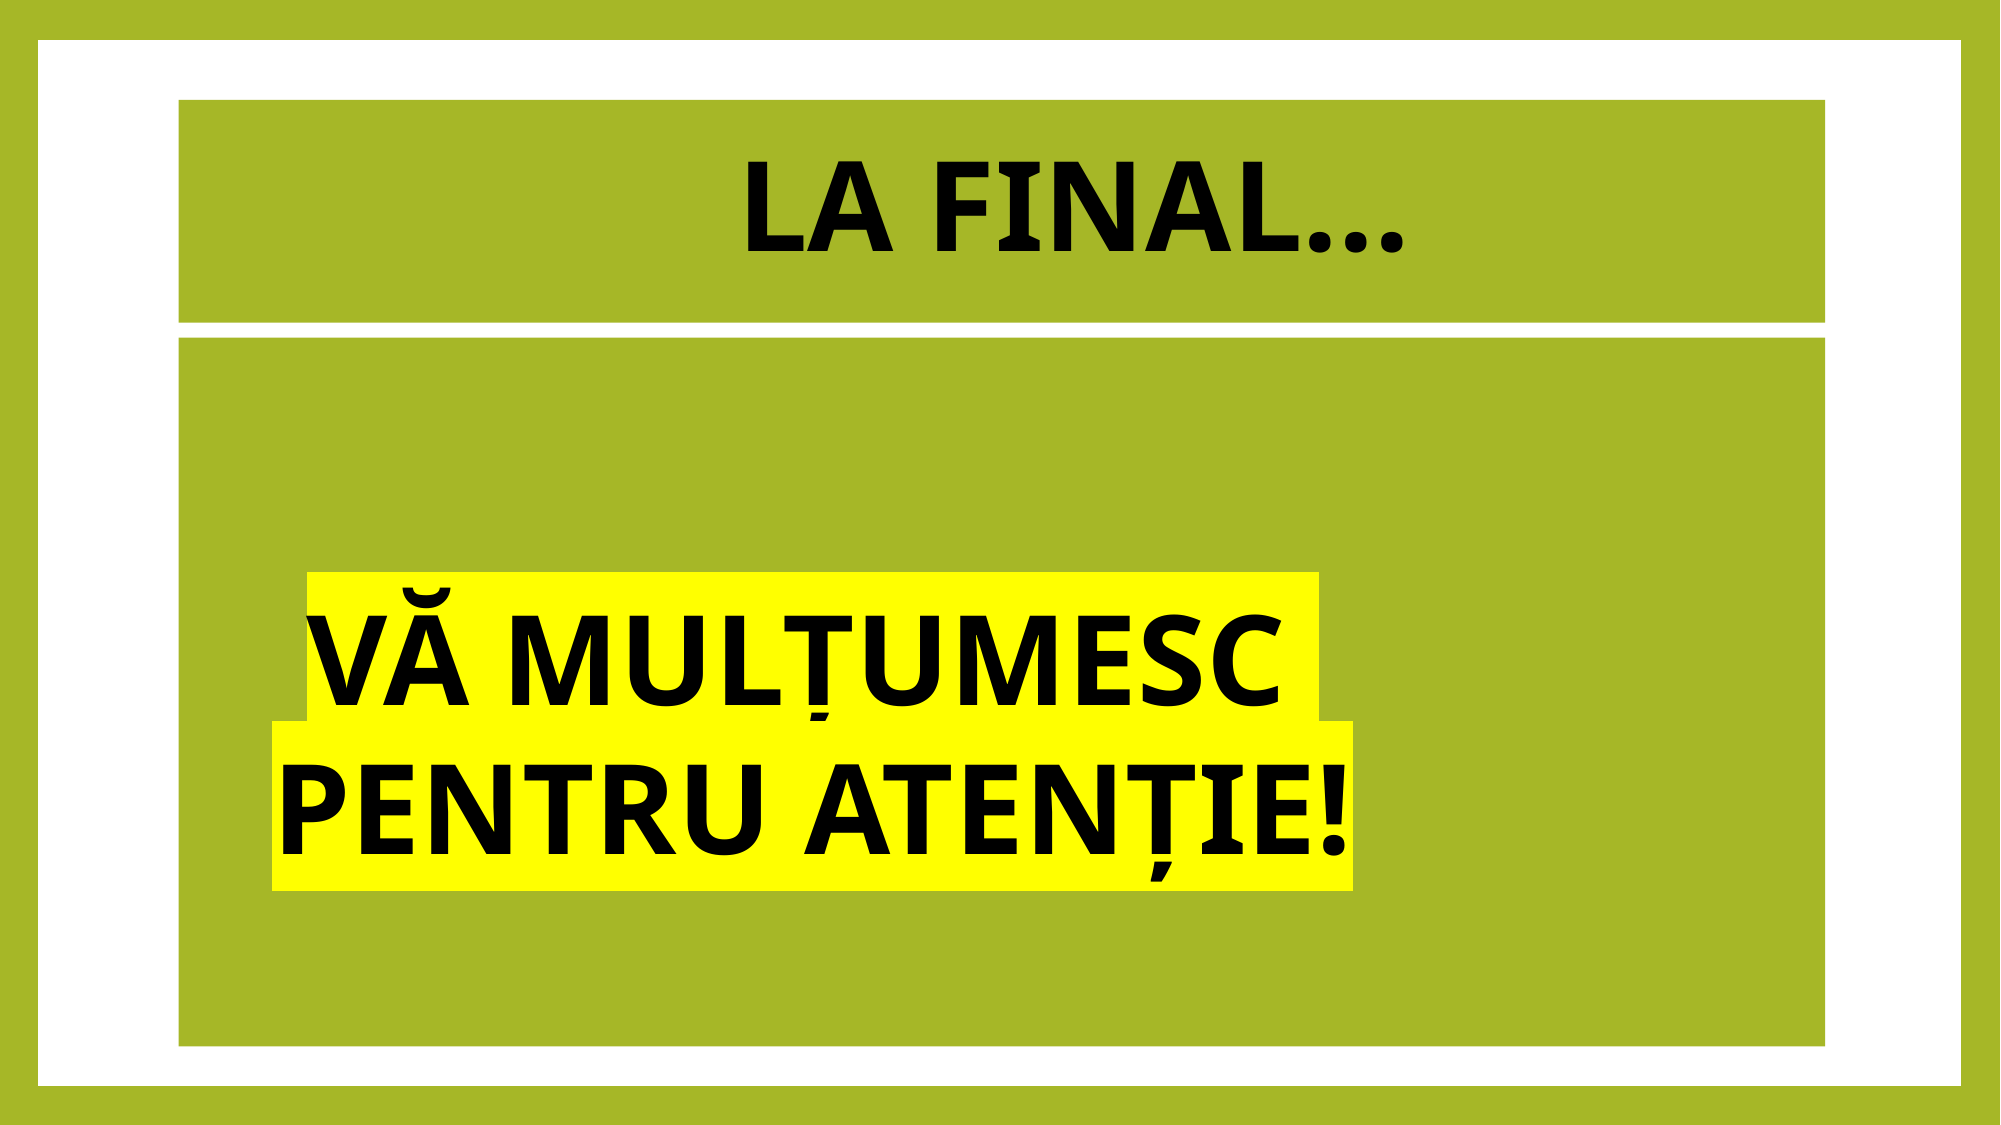

# LA FINAL...
VĂ MULȚUMESC
PENTRU ATENȚIE!